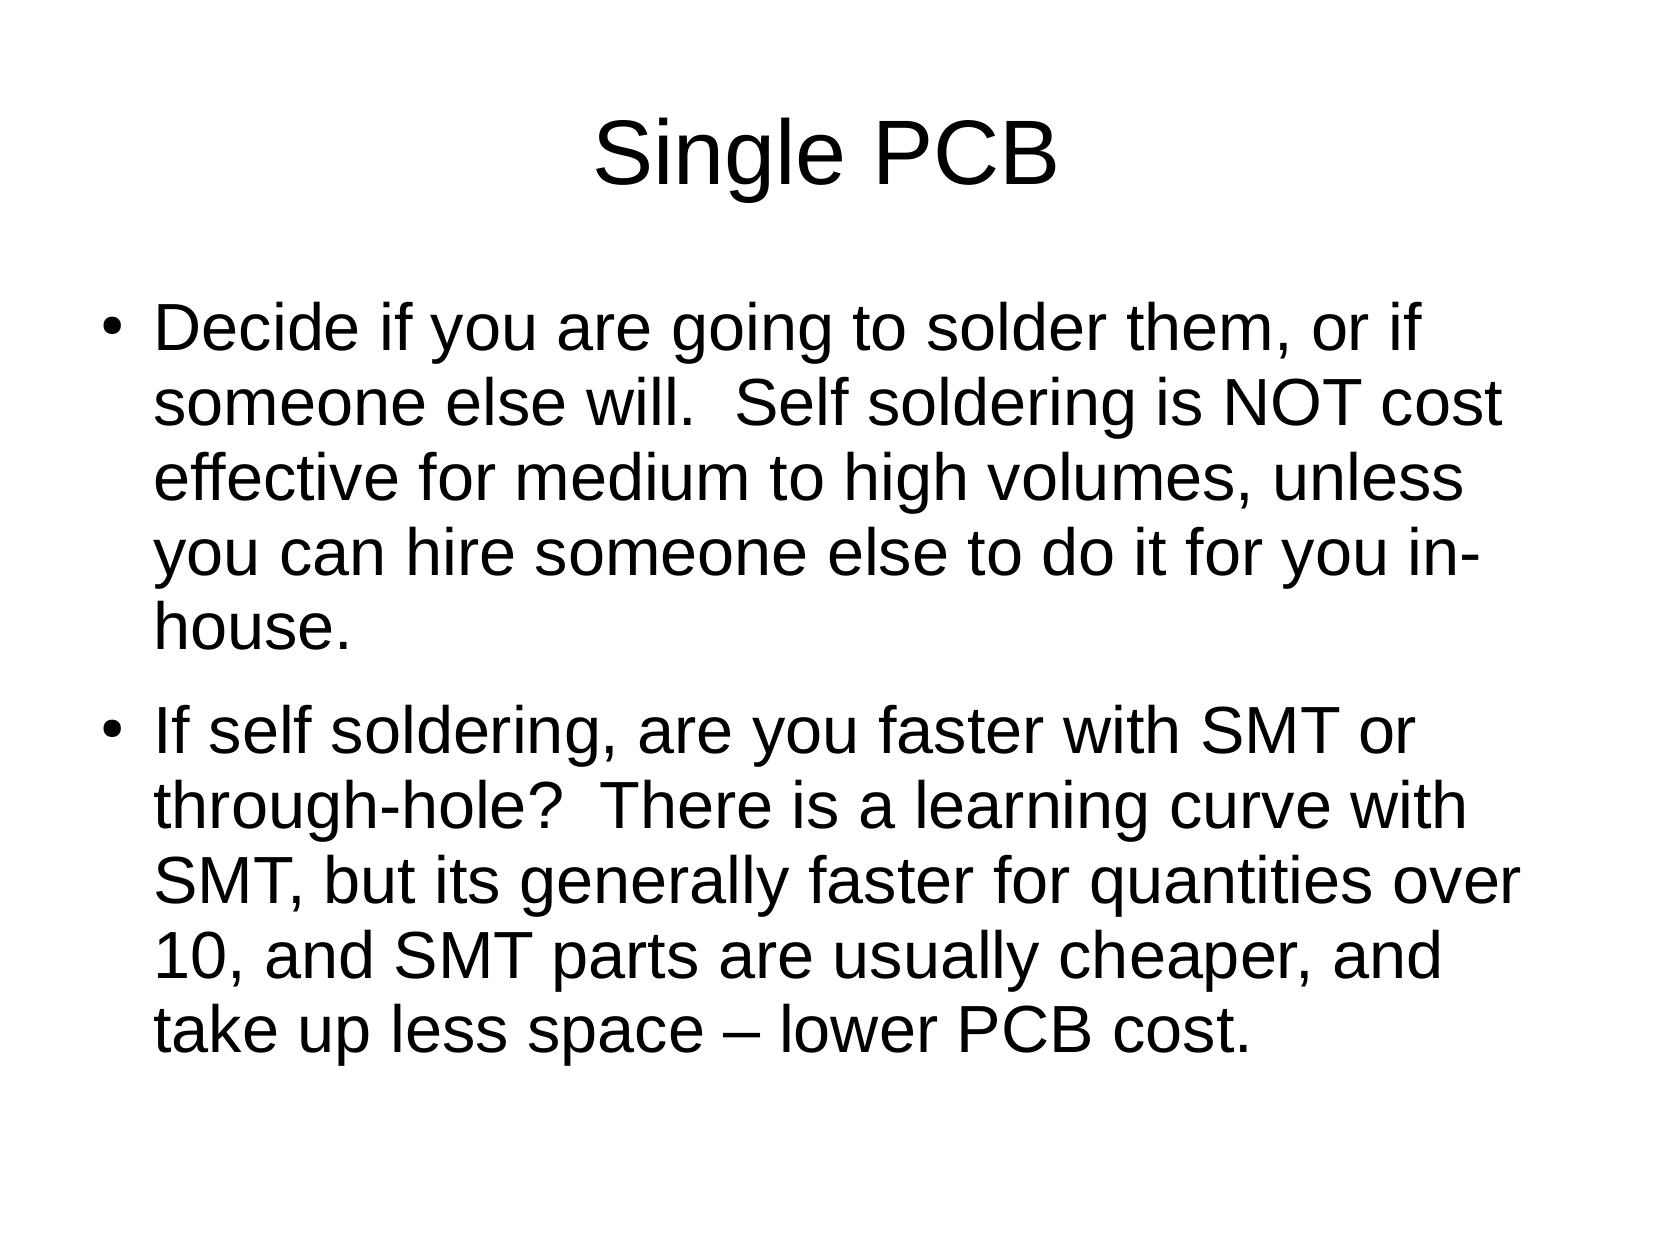

# Single PCB
Decide if you are going to solder them, or if someone else will. Self soldering is NOT cost effective for medium to high volumes, unless you can hire someone else to do it for you in-house.
If self soldering, are you faster with SMT or through-hole? There is a learning curve with SMT, but its generally faster for quantities over 10, and SMT parts are usually cheaper, and take up less space – lower PCB cost.